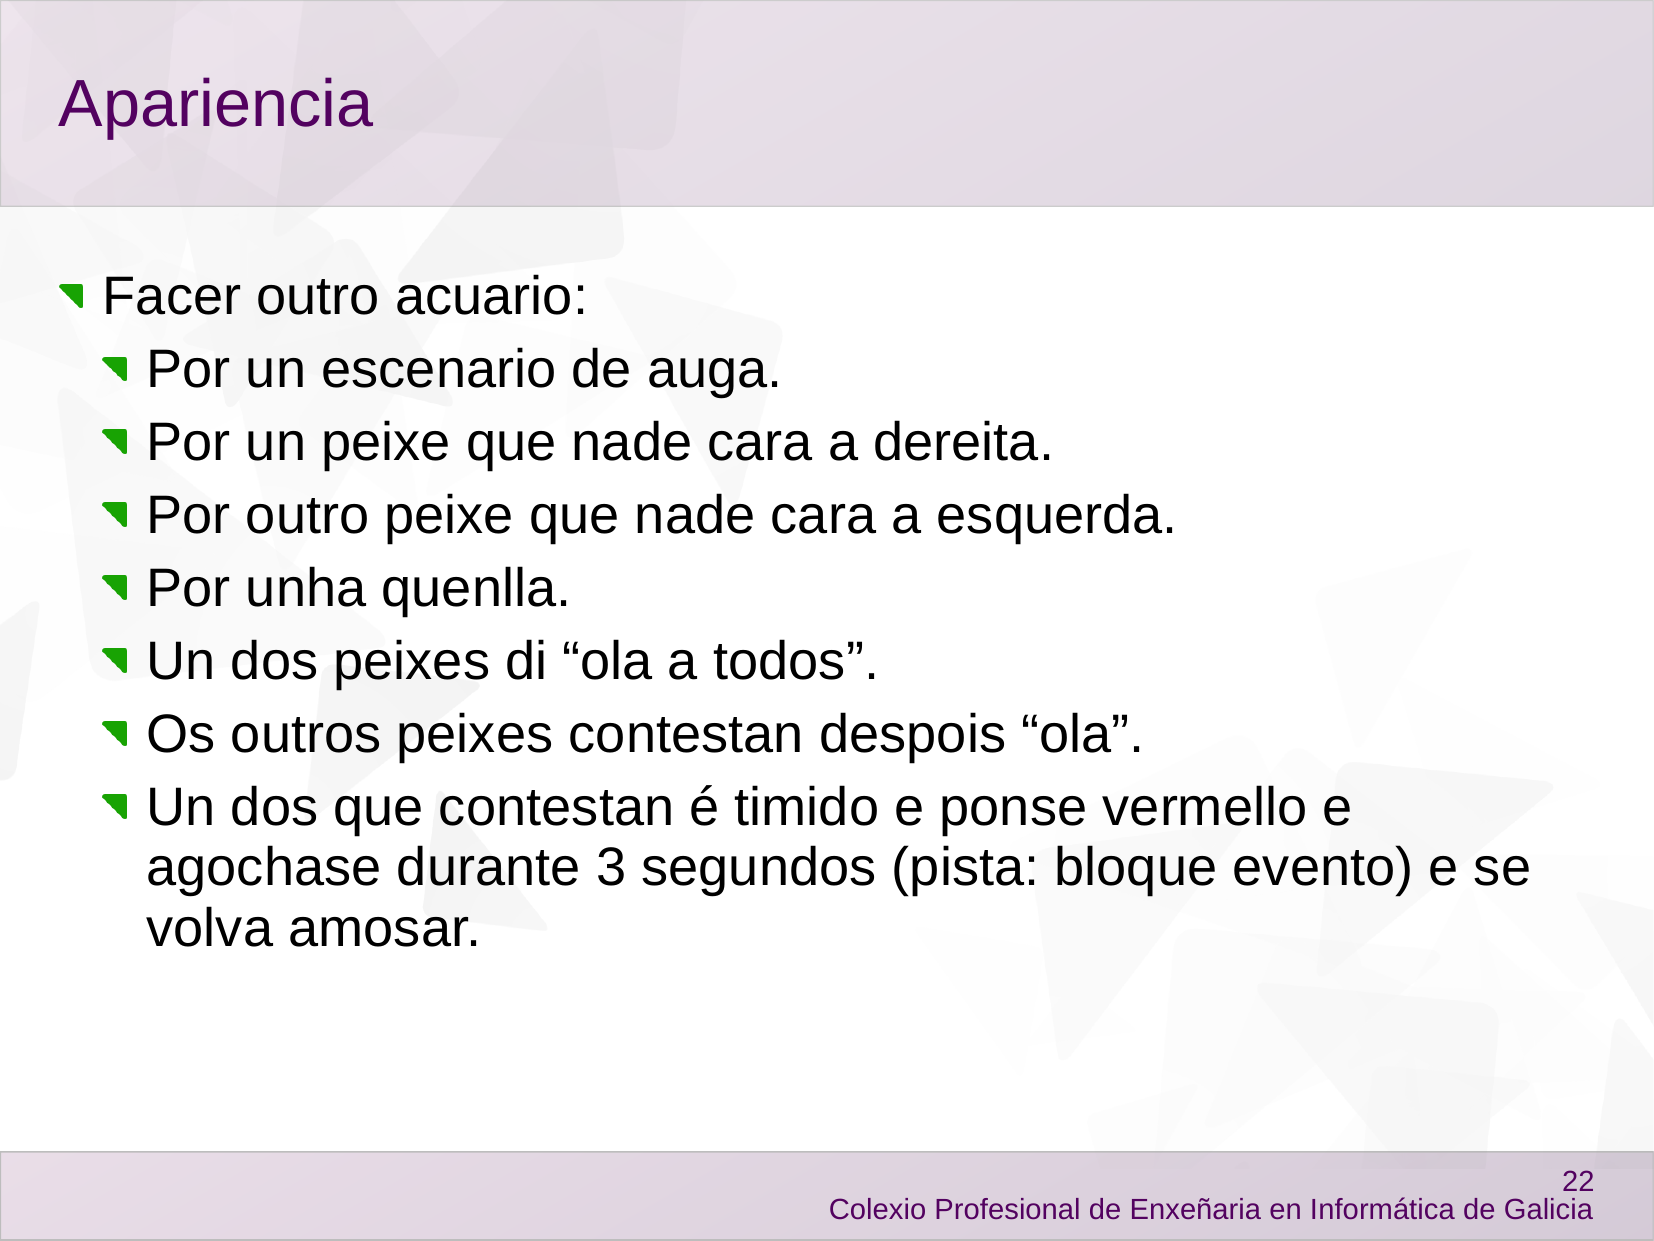

# Apariencia
Facer outro acuario:
Por un escenario de auga.
Por un peixe que nade cara a dereita.
Por outro peixe que nade cara a esquerda.
Por unha quenlla.
Un dos peixes di “ola a todos”.
Os outros peixes contestan despois “ola”.
Un dos que contestan é timido e ponse vermello e agochase durante 3 segundos (pista: bloque evento) e se volva amosar.
22
Colexio Profesional de Enxeñaria en Informática de Galicia